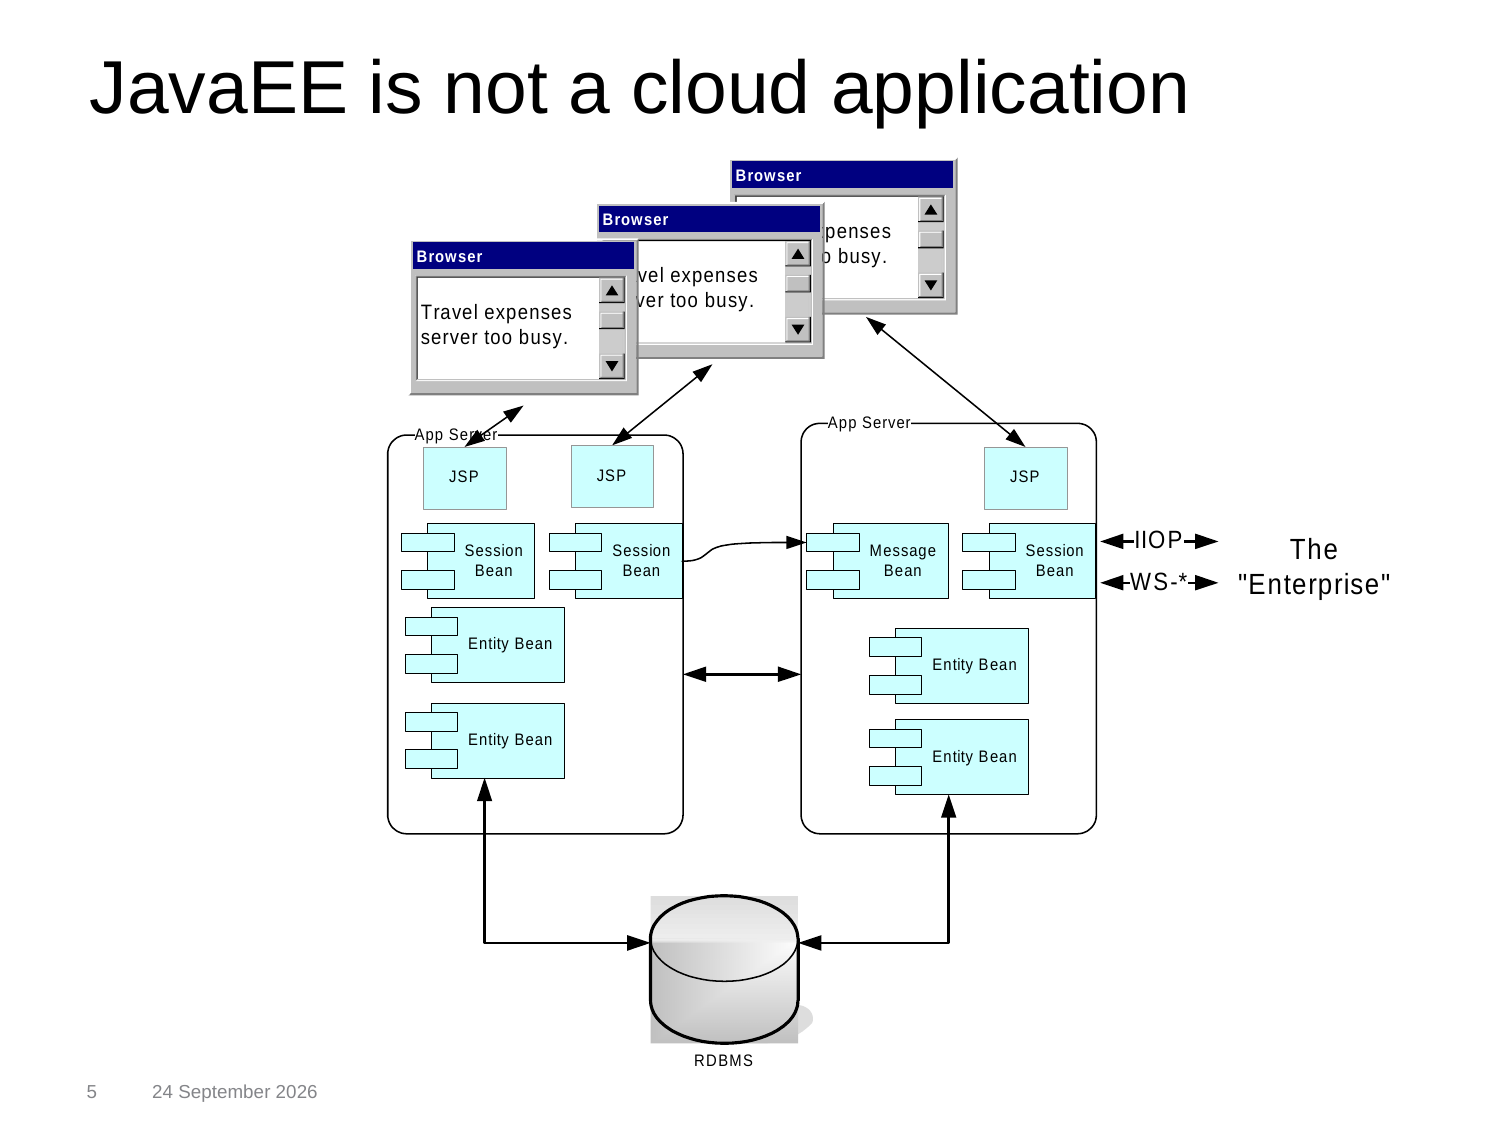

# JavaEE is not a cloud application